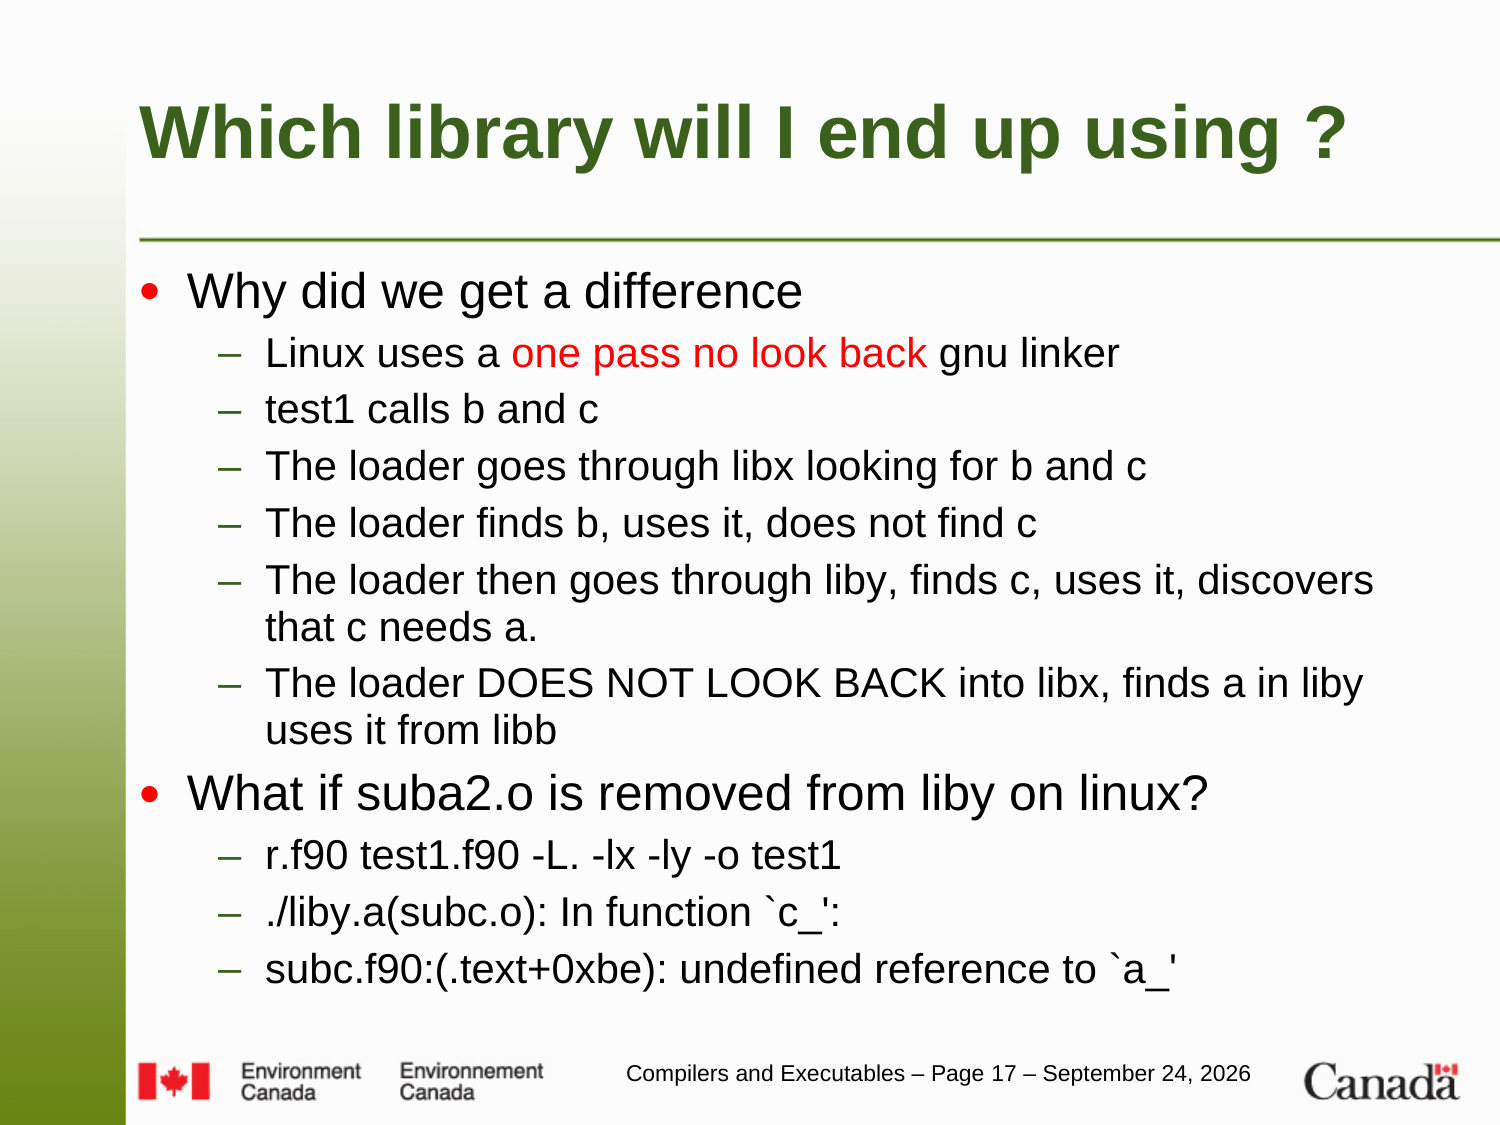

# Which library will I end up using ?
Why did we get a difference
Linux uses a one pass no look back gnu linker
test1 calls b and c
The loader goes through libx looking for b and c
The loader finds b, uses it, does not find c
The loader then goes through liby, finds c, uses it, discovers that c needs a.
The loader DOES NOT LOOK BACK into libx, finds a in liby uses it from libb
What if suba2.o is removed from liby on linux?
r.f90 test1.f90 -L. -lx -ly -o test1
./liby.a(subc.o): In function `c_':
subc.f90:(.text+0xbe): undefined reference to `a_'